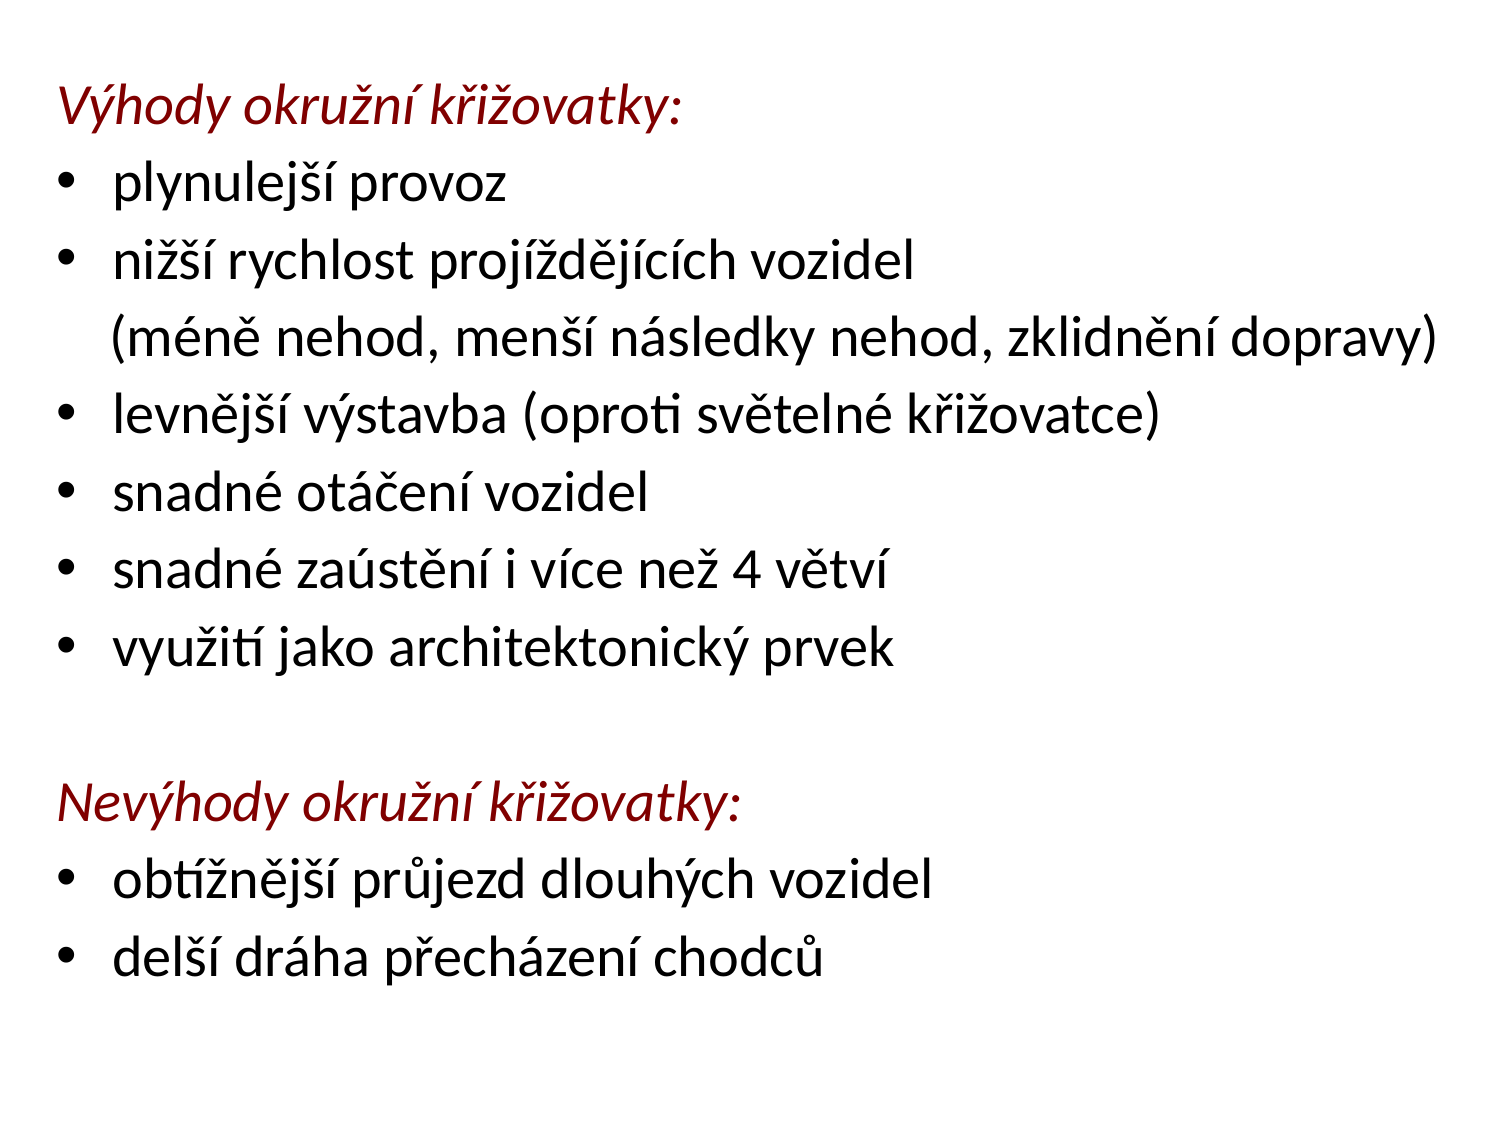

# Výhody okružní křižovatky:
plynulejší provoz
nižší rychlost projíždějících vozidel
 (méně nehod, menší následky nehod, zklidnění dopravy)
levnější výstavba (oproti světelné křižovatce)
snadné otáčení vozidel
snadné zaústění i více než 4 větví
využití jako architektonický prvek
Nevýhody okružní křižovatky:
obtížnější průjezd dlouhých vozidel
delší dráha přecházení chodců